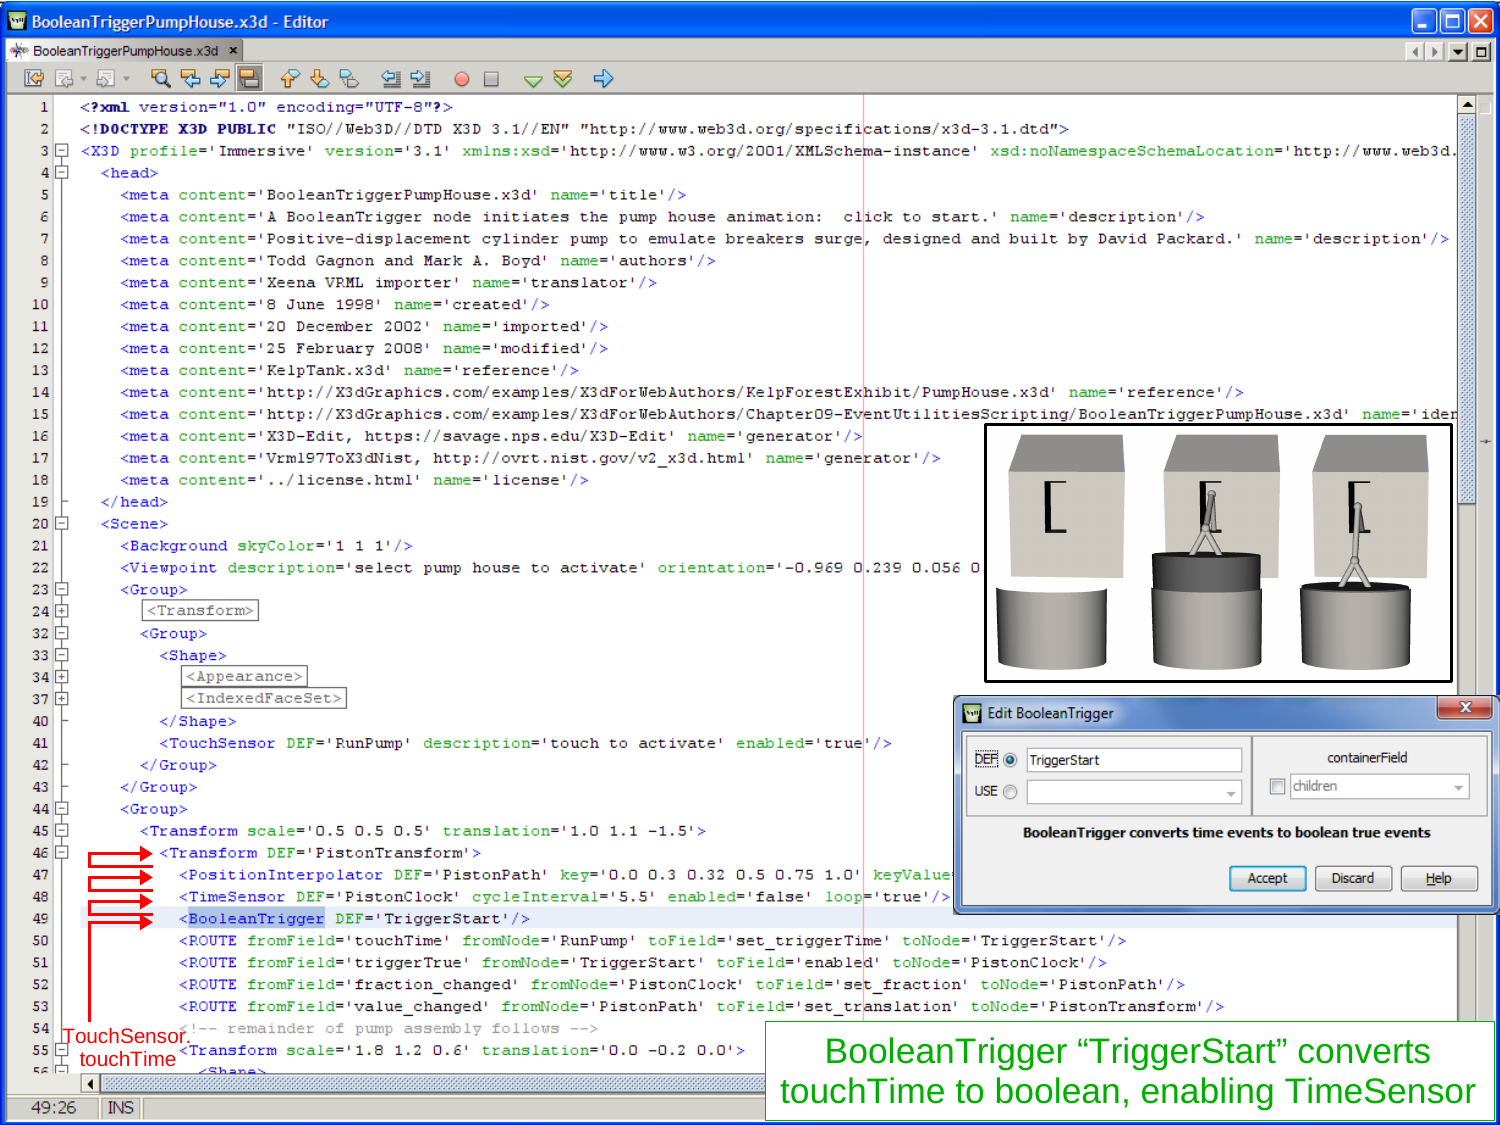

# BooleanTrigger node X3D-Edit
TouchSensor.
 touchTime
BooleanTrigger “TriggerStart” converts touchTime to boolean, enabling TimeSensor